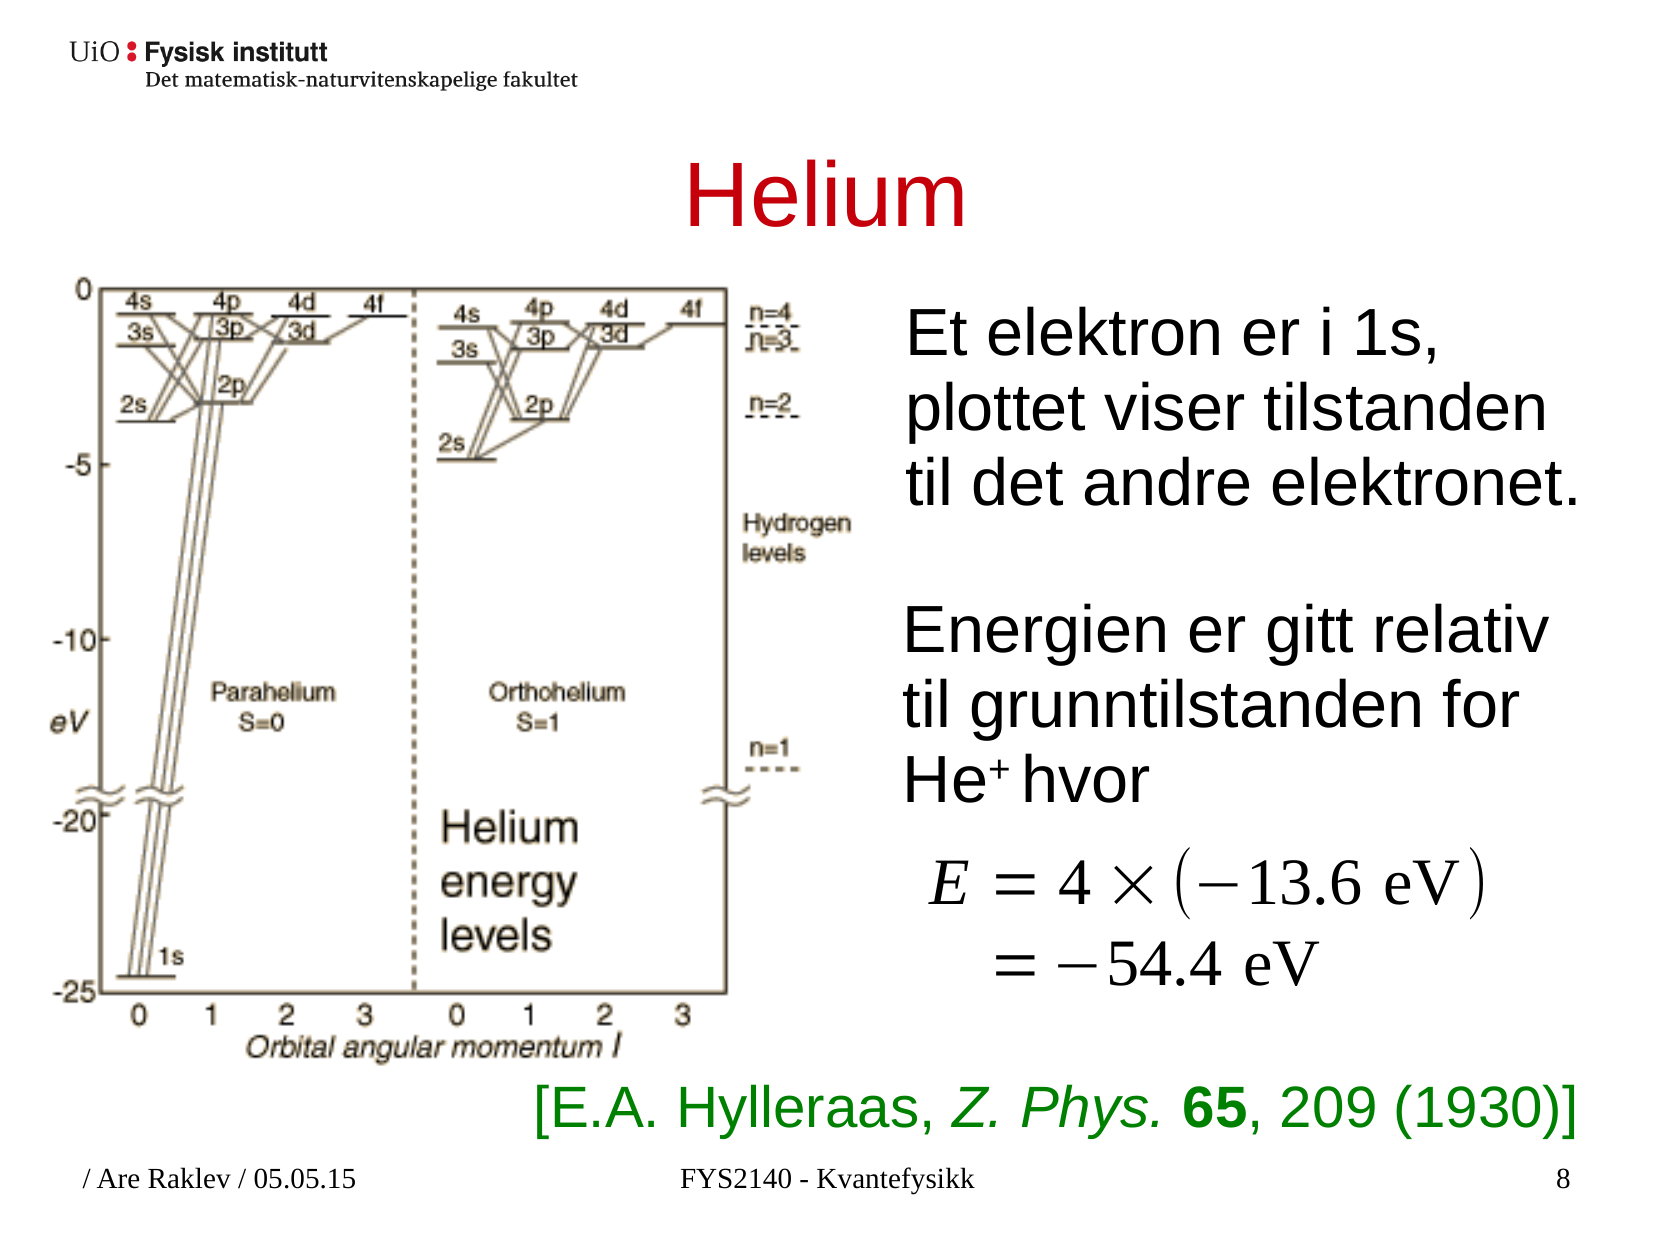

# Helium
Et elektron er i 1s, plottet viser tilstanden til det andre elektronet.
Energien er gitt relativ til grunntilstanden for He+ hvor
[E.A. Hylleraas, Z. Phys. 65, 209 (1930)]
/ Are Raklev / 05.05.15
FYS2140 - Kvantefysikk
8